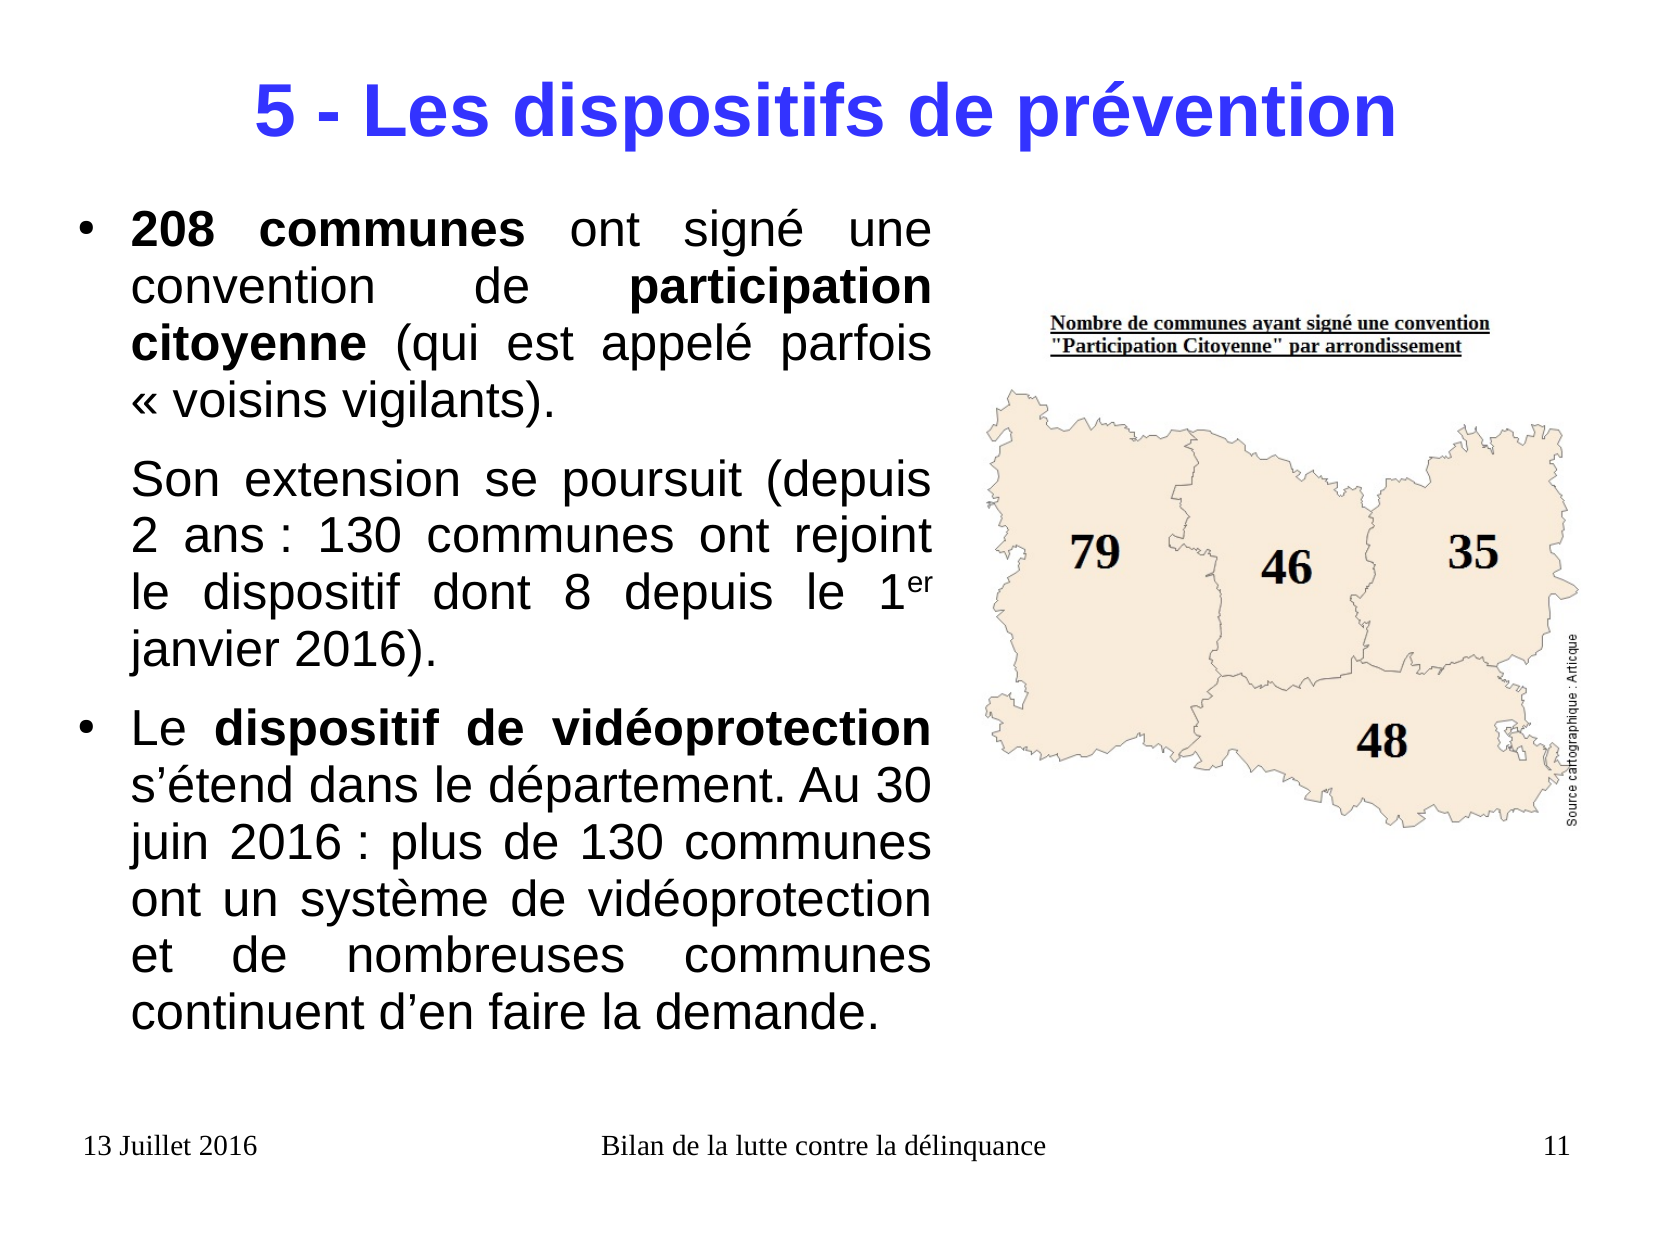

# 5 - Les dispositifs de prévention
208 communes ont signé une convention de participation citoyenne (qui est appelé parfois « voisins vigilants).
Son extension se poursuit (depuis 2 ans : 130 communes ont rejoint le dispositif dont 8 depuis le 1er janvier 2016).
Le dispositif de vidéoprotection s’étend dans le département. Au 30 juin 2016 : plus de 130 communes ont un système de vidéoprotection et de nombreuses communes continuent d’en faire la demande.
13 Juillet 2016
Bilan de la lutte contre la délinquance
11